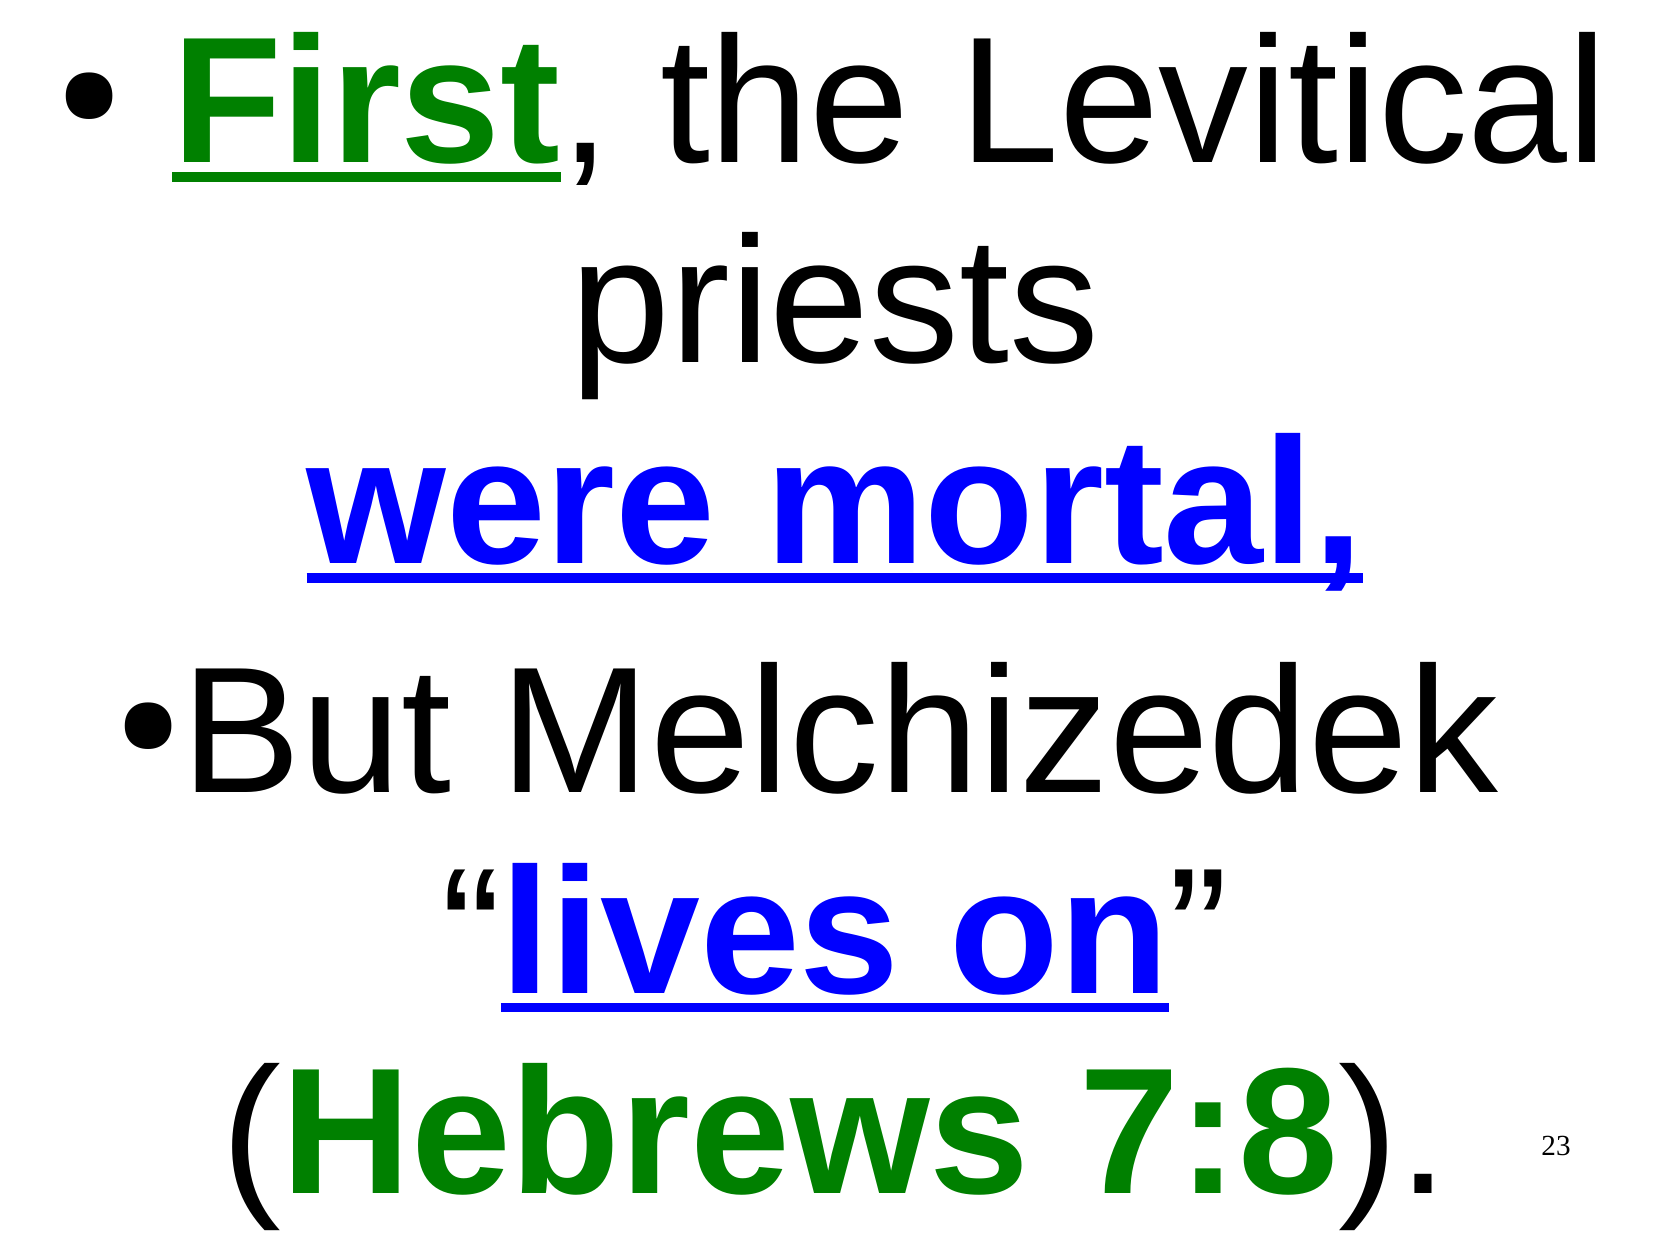

# First, the Levitical priests were mortal,
But Melchizedek
“lives on”
(Hebrews 7:8).
23